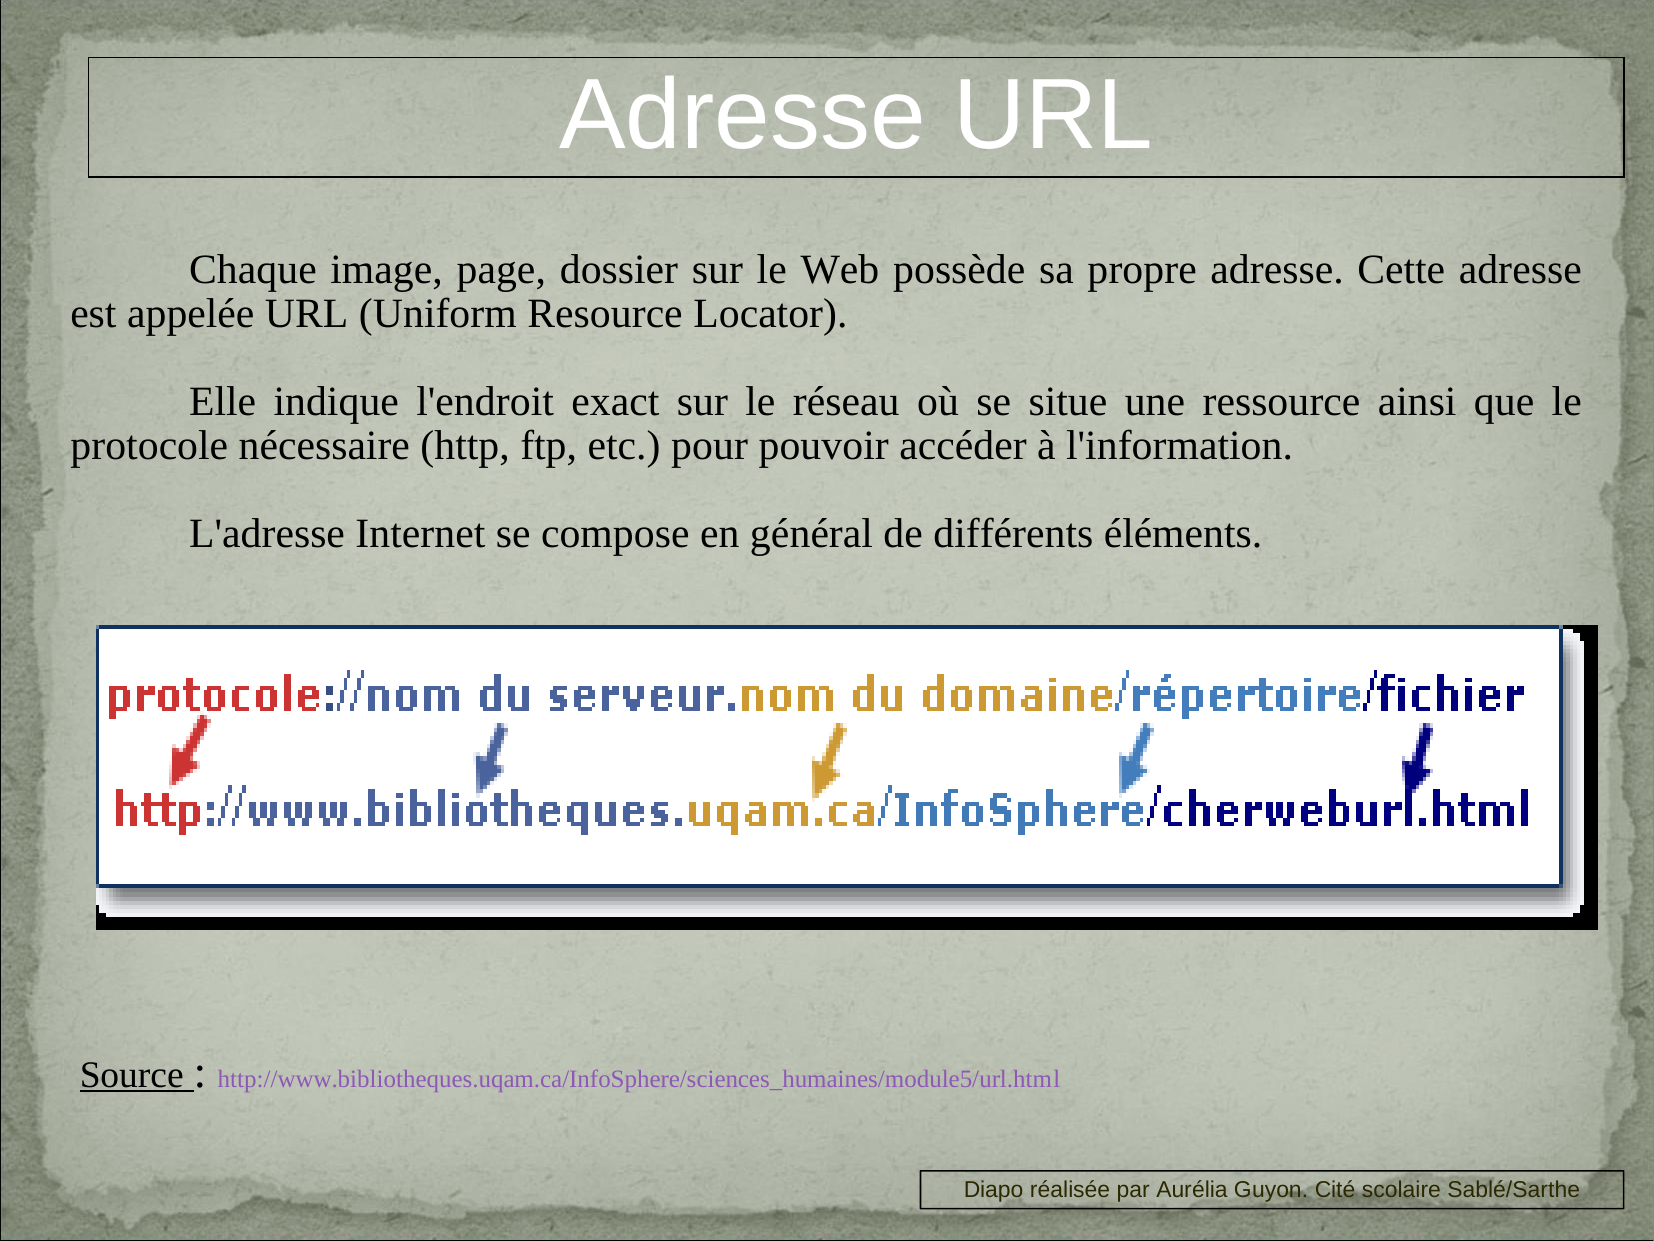

Adresse URL
	Chaque image, page, dossier sur le Web possède sa propre adresse. Cette adresse est appelée URL (Uniform Resource Locator).
	Elle indique l'endroit exact sur le réseau où se situe une ressource ainsi que le protocole nécessaire (http, ftp, etc.) pour pouvoir accéder à l'information.
	L'adresse Internet se compose en général de différents éléments.
Source : http://www.bibliotheques.uqam.ca/InfoSphere/sciences_humaines/module5/url.html
Diapo réalisée par Aurélia Guyon. Cité scolaire Sablé/Sarthe